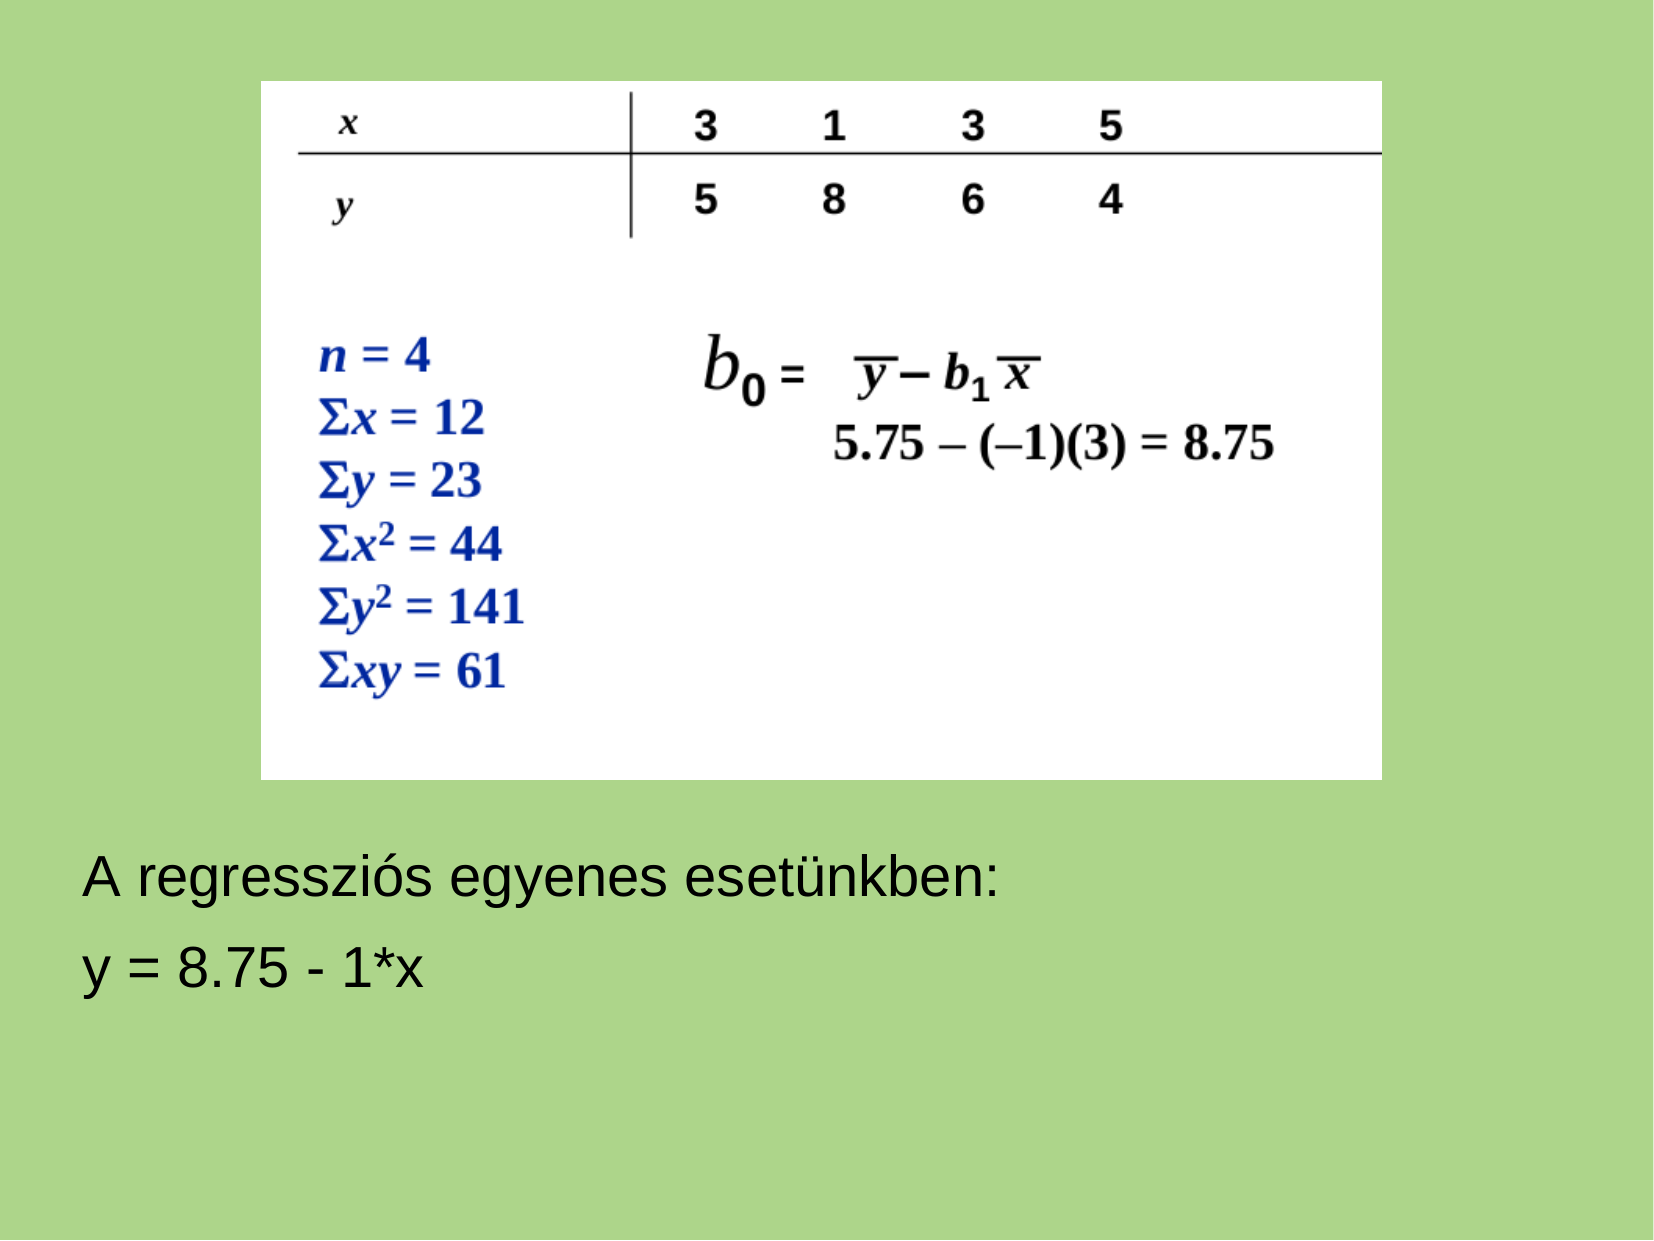

#
A regressziós egyenes esetünkben:
y = 8.75 - 1*x